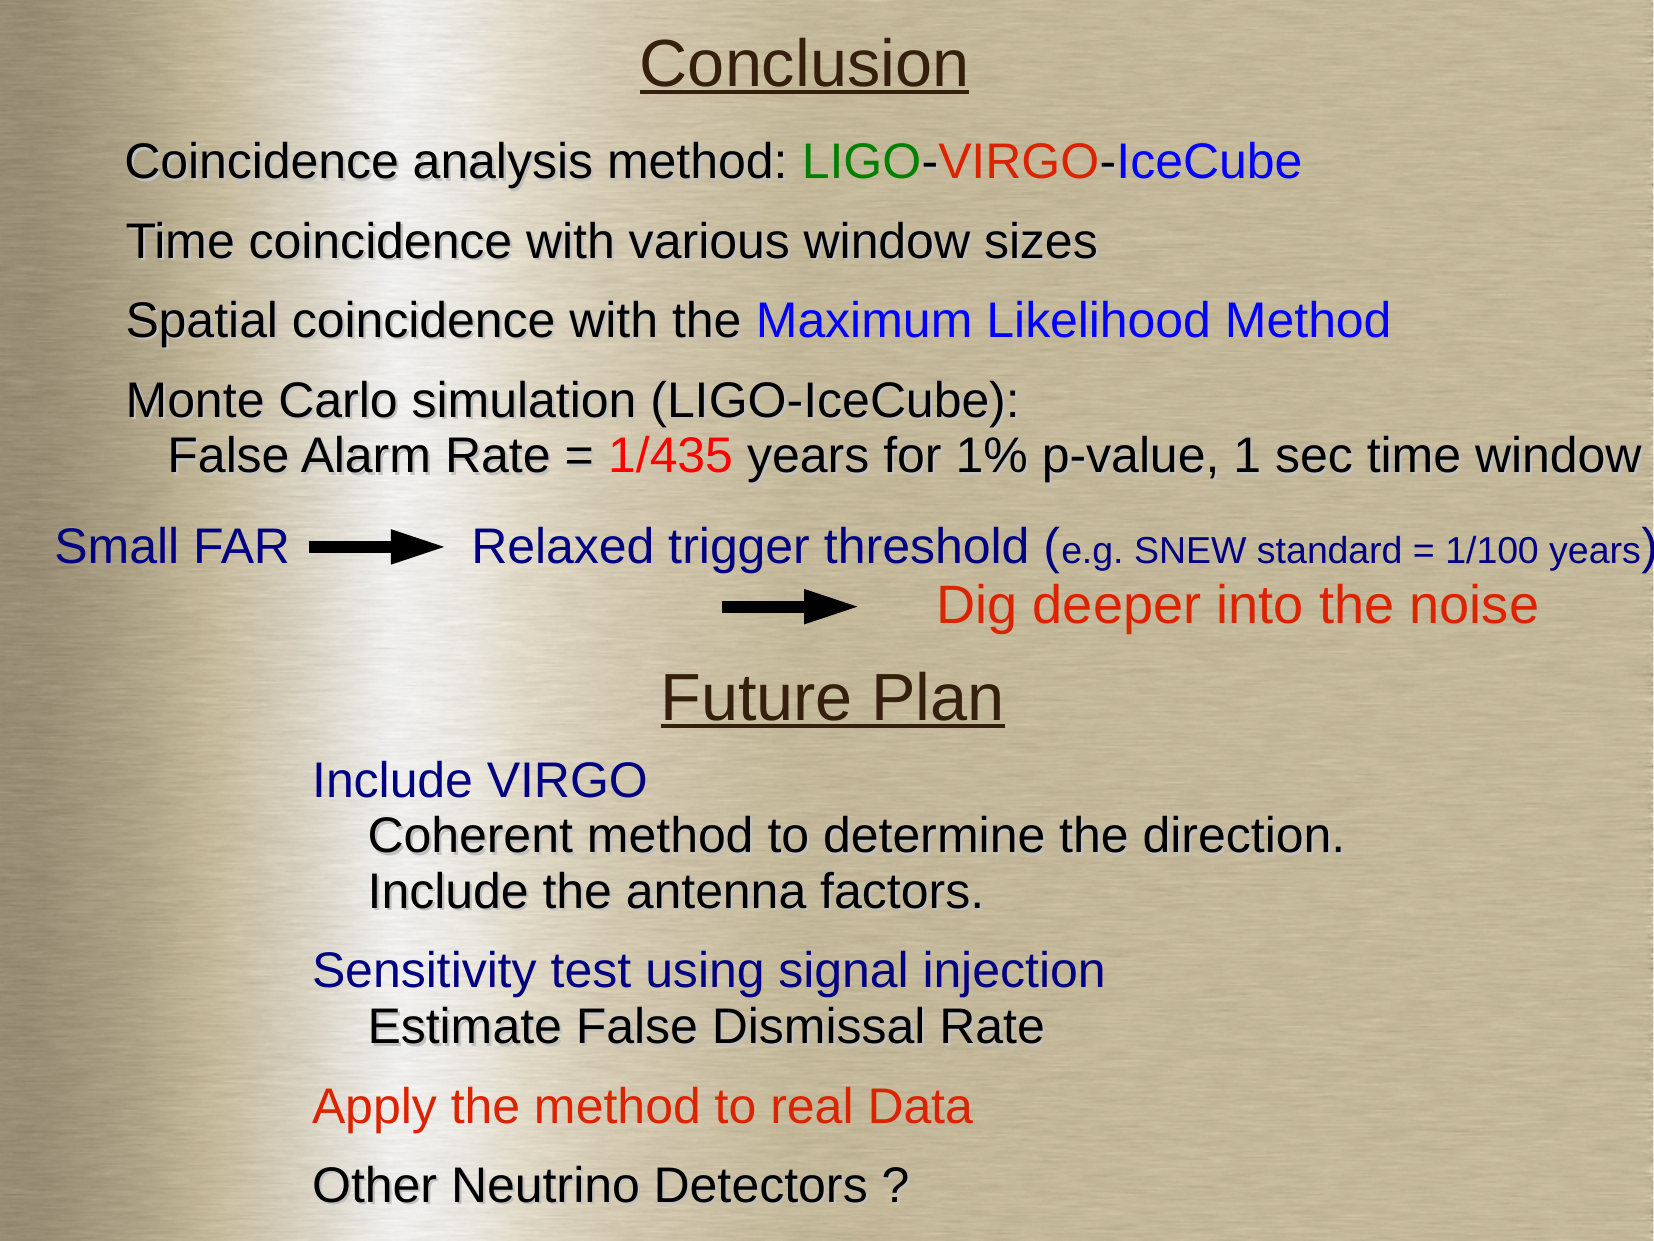

Conclusion
 Coincidence analysis method: LIGO-VIRGO-IceCube
 Time coincidence with various window sizes
 Spatial coincidence with the Maximum Likelihood Method
 Monte Carlo simulation (LIGO-IceCube):
 False Alarm Rate = 1/435 years for 1% p-value, 1 sec time window
Small FAR Relaxed trigger threshold (e.g. SNEW standard = 1/100 years)
 Dig deeper into the noise
Future Plan
 Include VIRGO
 Coherent method to determine the direction.
 Include the antenna factors.
 Sensitivity test using signal injection
 Estimate False Dismissal Rate
 Apply the method to real Data
 Other Neutrino Detectors ?